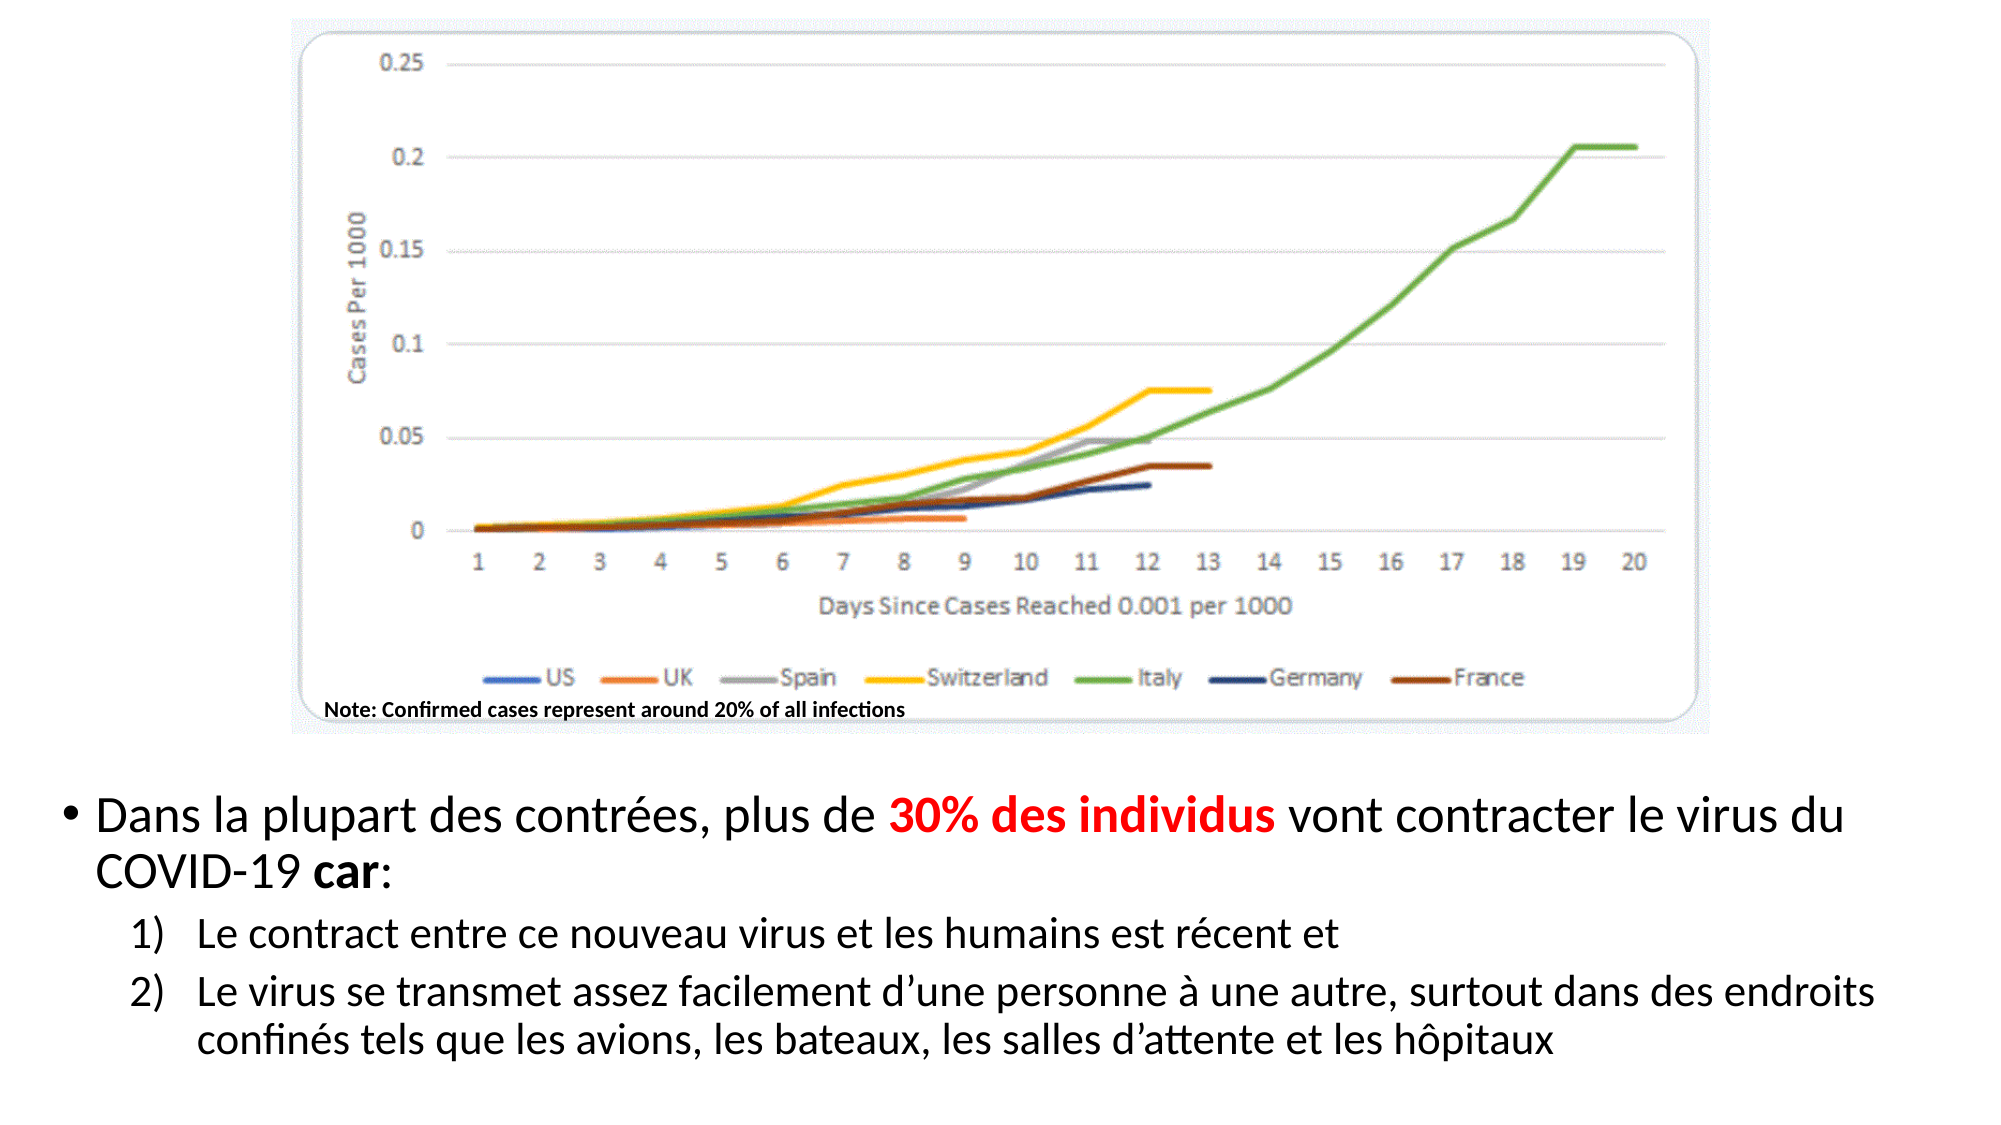

Note: Confirmed cases represent around 20% of all infections
# Dans la plupart des contrées, plus de 30% des individus vont contracter le virus du COVID-19 car:
Le contract entre ce nouveau virus et les humains est récent et
Le virus se transmet assez facilement d’une personne à une autre, surtout dans des endroits confinés tels que les avions, les bateaux, les salles d’attente et les hôpitaux